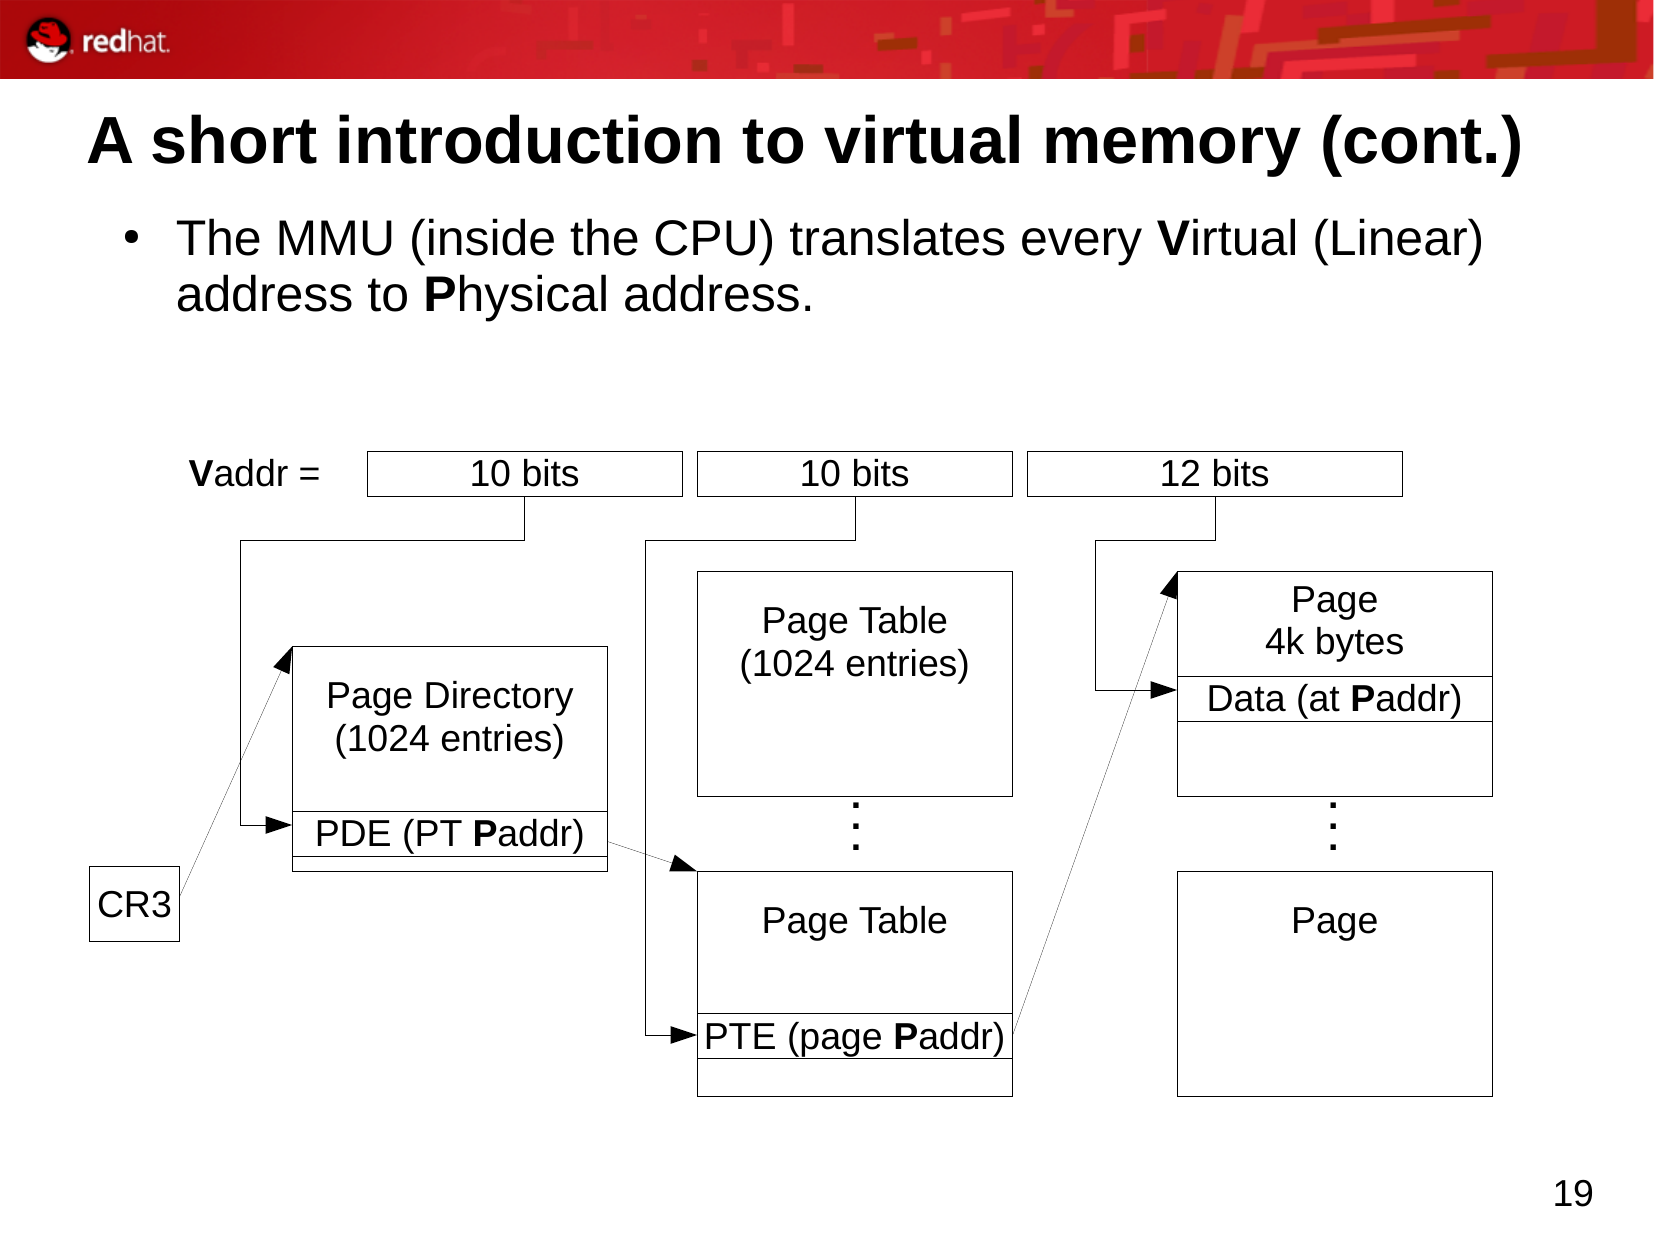

# A short introduction to virtual memory (cont.)
The MMU (inside the CPU) translates every Virtual (Linear) address to Physical address.
Vaddr =
10 bits
10 bits
10 bits
12 bits
Page Table
(1024 entries)
Page
4k bytes
Page Directory
(1024 entries)
Data (at Paddr)
PDE (PT Paddr)
.
.
.
.
.
.
CR3
Page Table
Page
PTE (page Paddr)